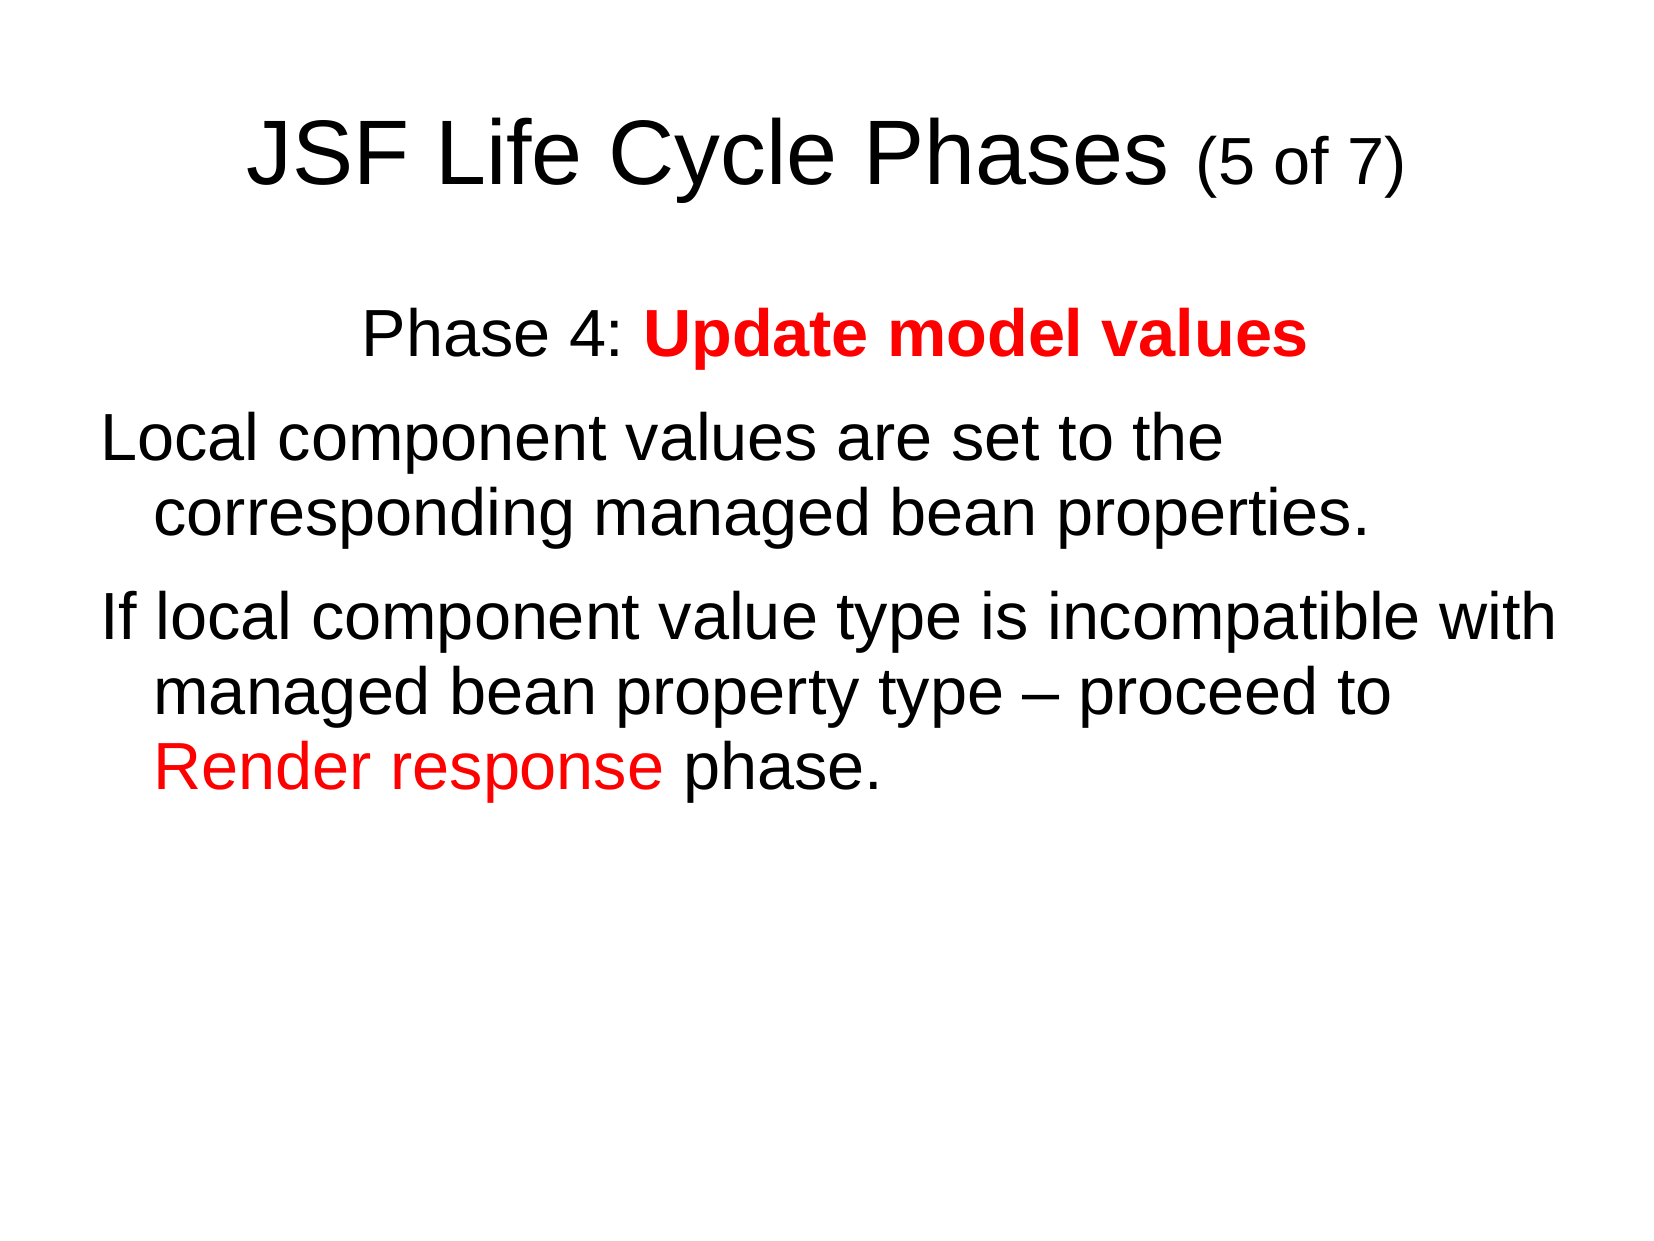

# JSF Life Cycle Phases (5 of 7)
Phase 4: Update model values
Local component values are set to the corresponding managed bean properties.
If local component value type is incompatible with managed bean property type – proceed to Render response phase.